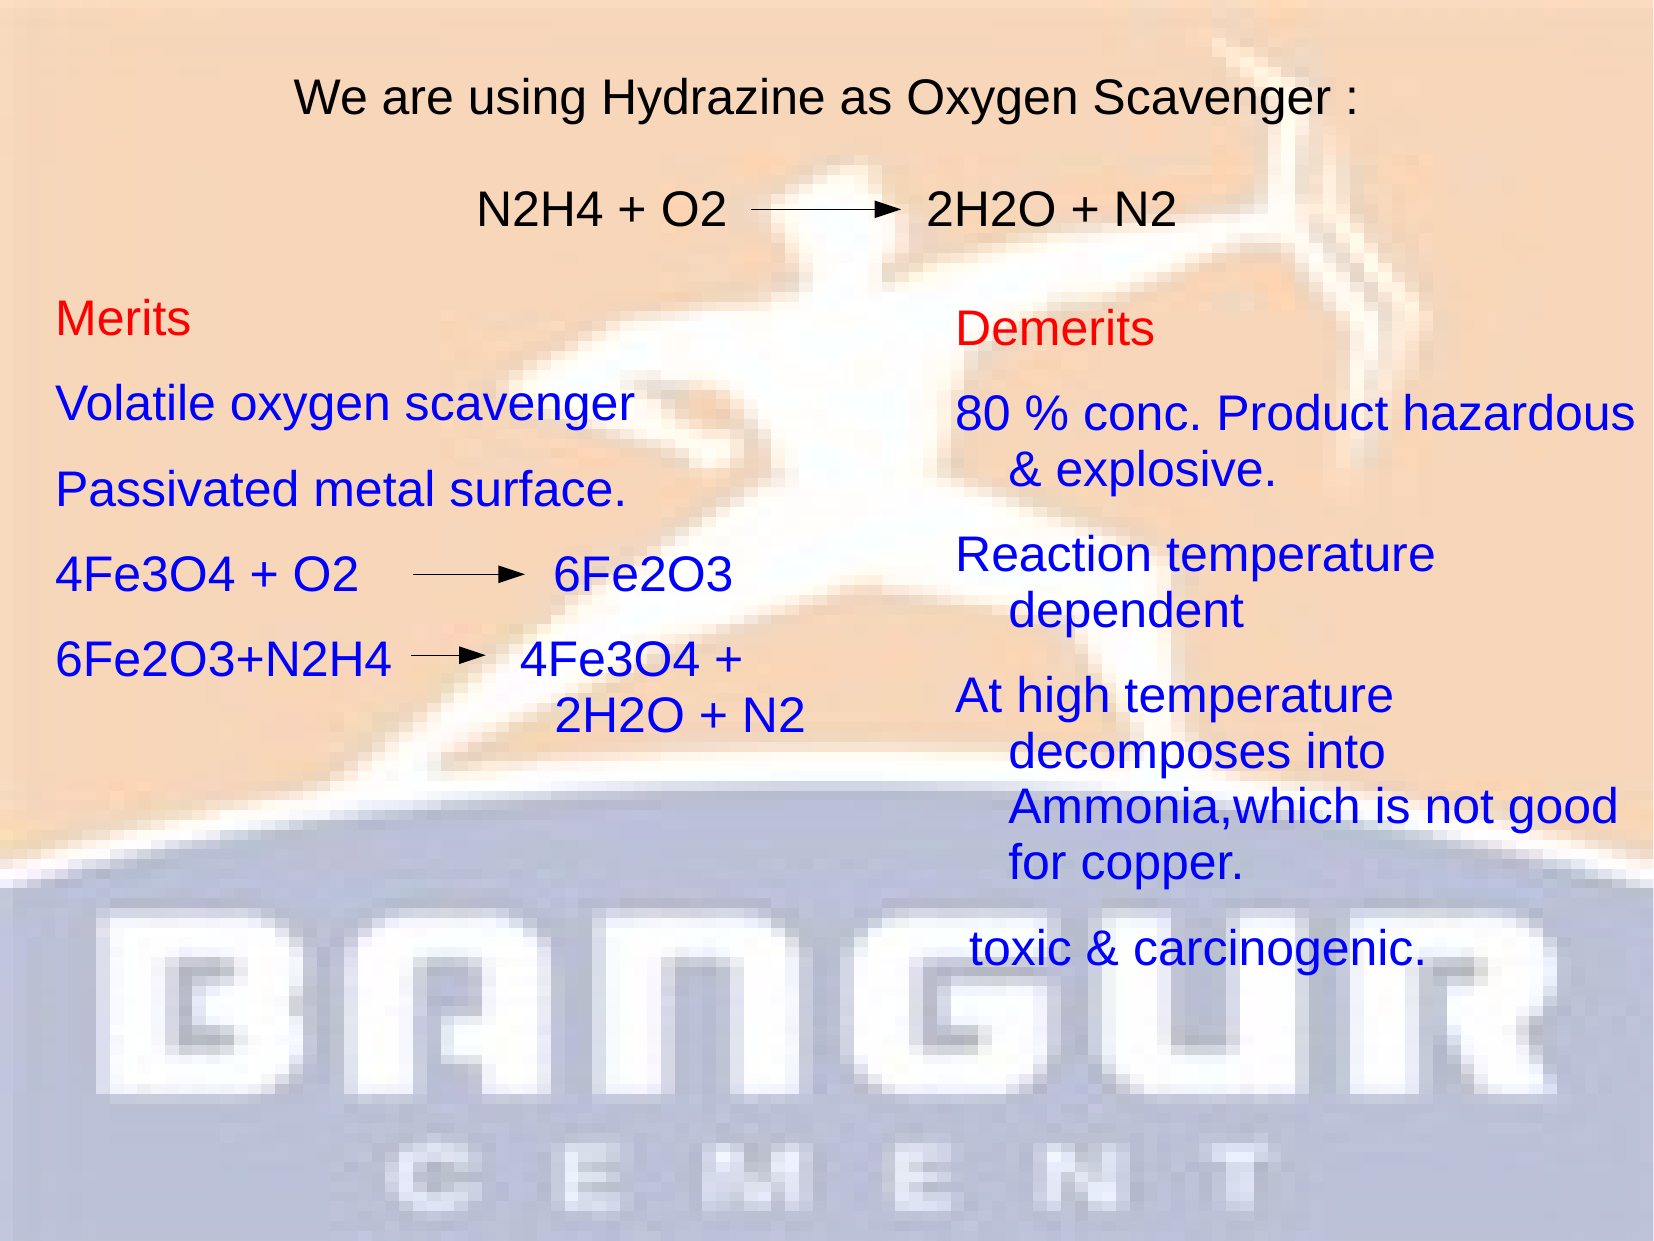

# We are using Hydrazine as Oxygen Scavenger : N2H4 + O2 			2H2O + N2
Merits
Volatile oxygen scavenger
Passivated metal surface.
4Fe3O4 + O2		 6Fe2O3
6Fe2O3+N2H4	 4Fe3O4 + 2H2O + N2
Demerits
80 % conc. Product hazardous & explosive.
Reaction temperature dependent
At high temperature decomposes into Ammonia,which is not good for copper.
 toxic & carcinogenic.